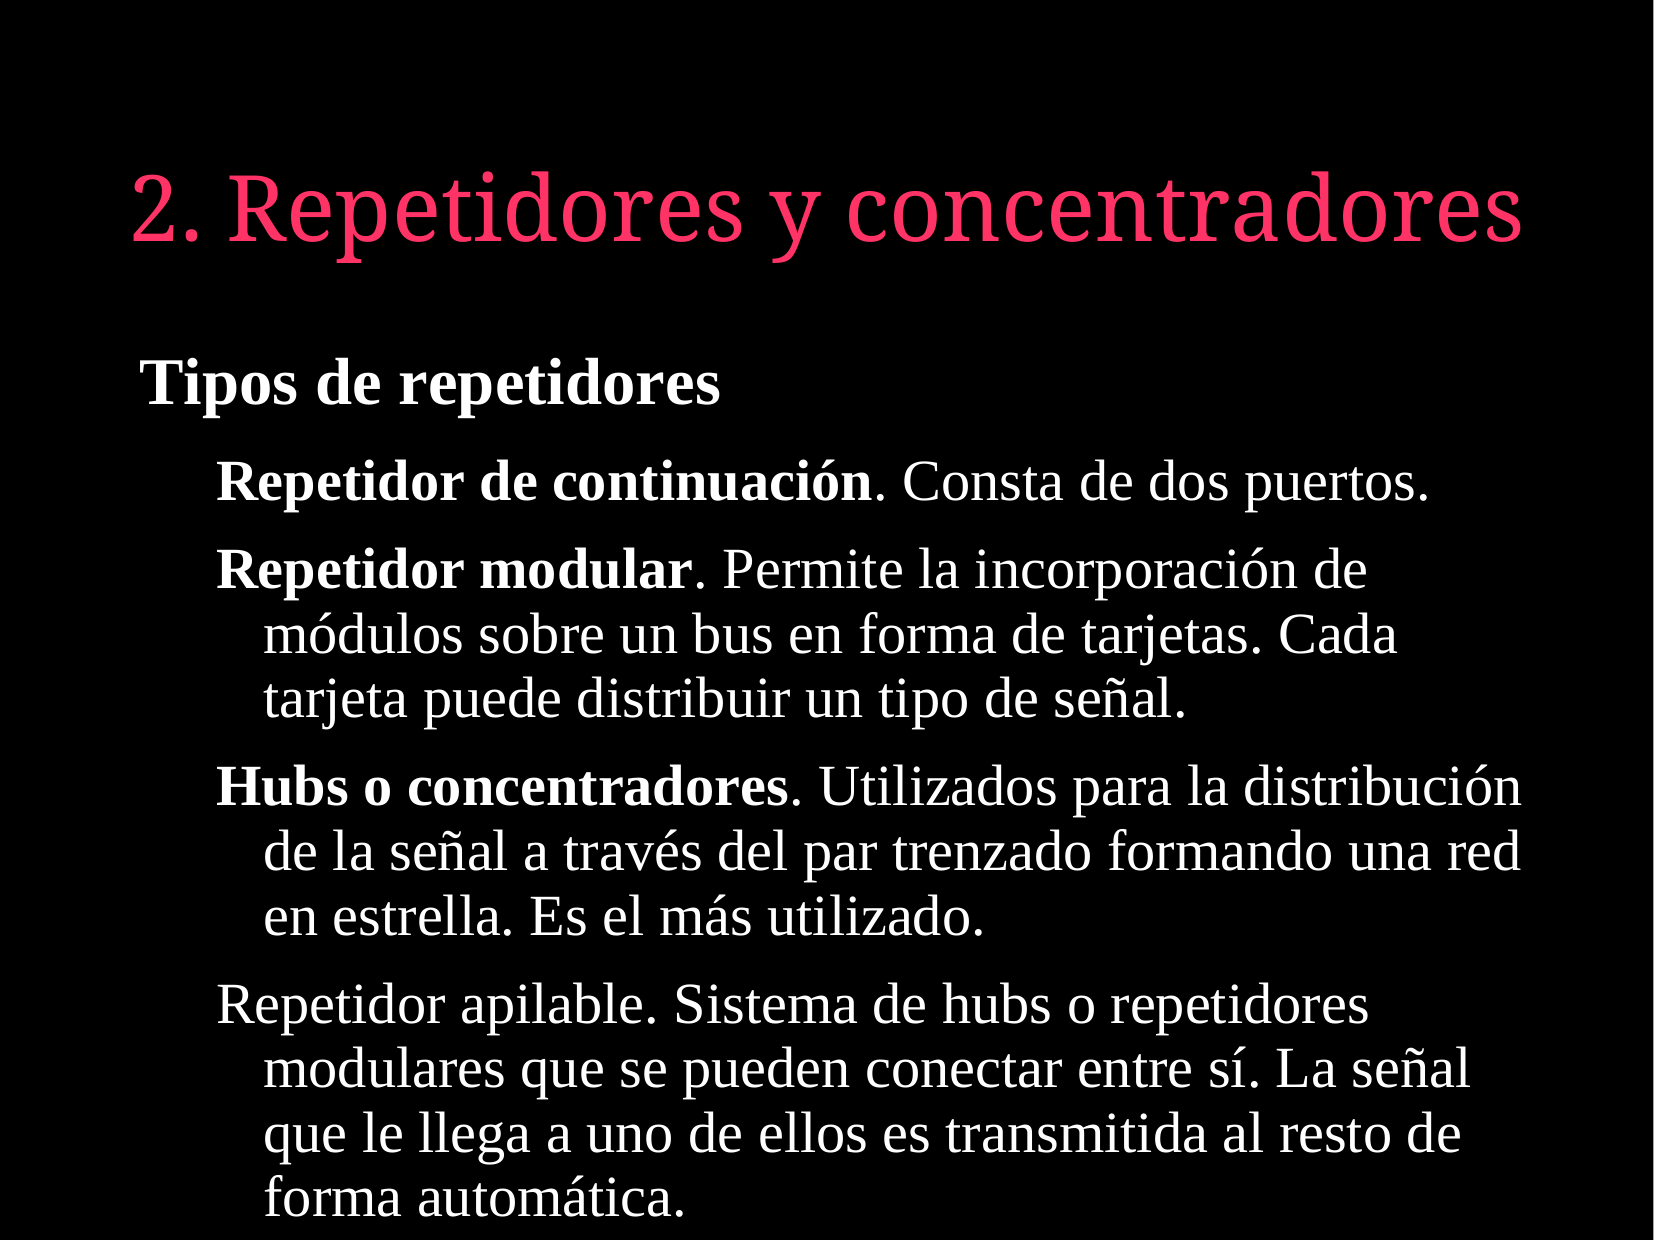

# 2. Repetidores y concentradores
Tipos de repetidores
Repetidor de continuación. Consta de dos puertos.
Repetidor modular. Permite la incorporación de módulos sobre un bus en forma de tarjetas. Cada tarjeta puede distribuir un tipo de señal.
Hubs o concentradores. Utilizados para la distribución de la señal a través del par trenzado formando una red en estrella. Es el más utilizado.
Repetidor apilable. Sistema de hubs o repetidores modulares que se pueden conectar entre sí. La señal que le llega a uno de ellos es transmitida al resto de forma automática.